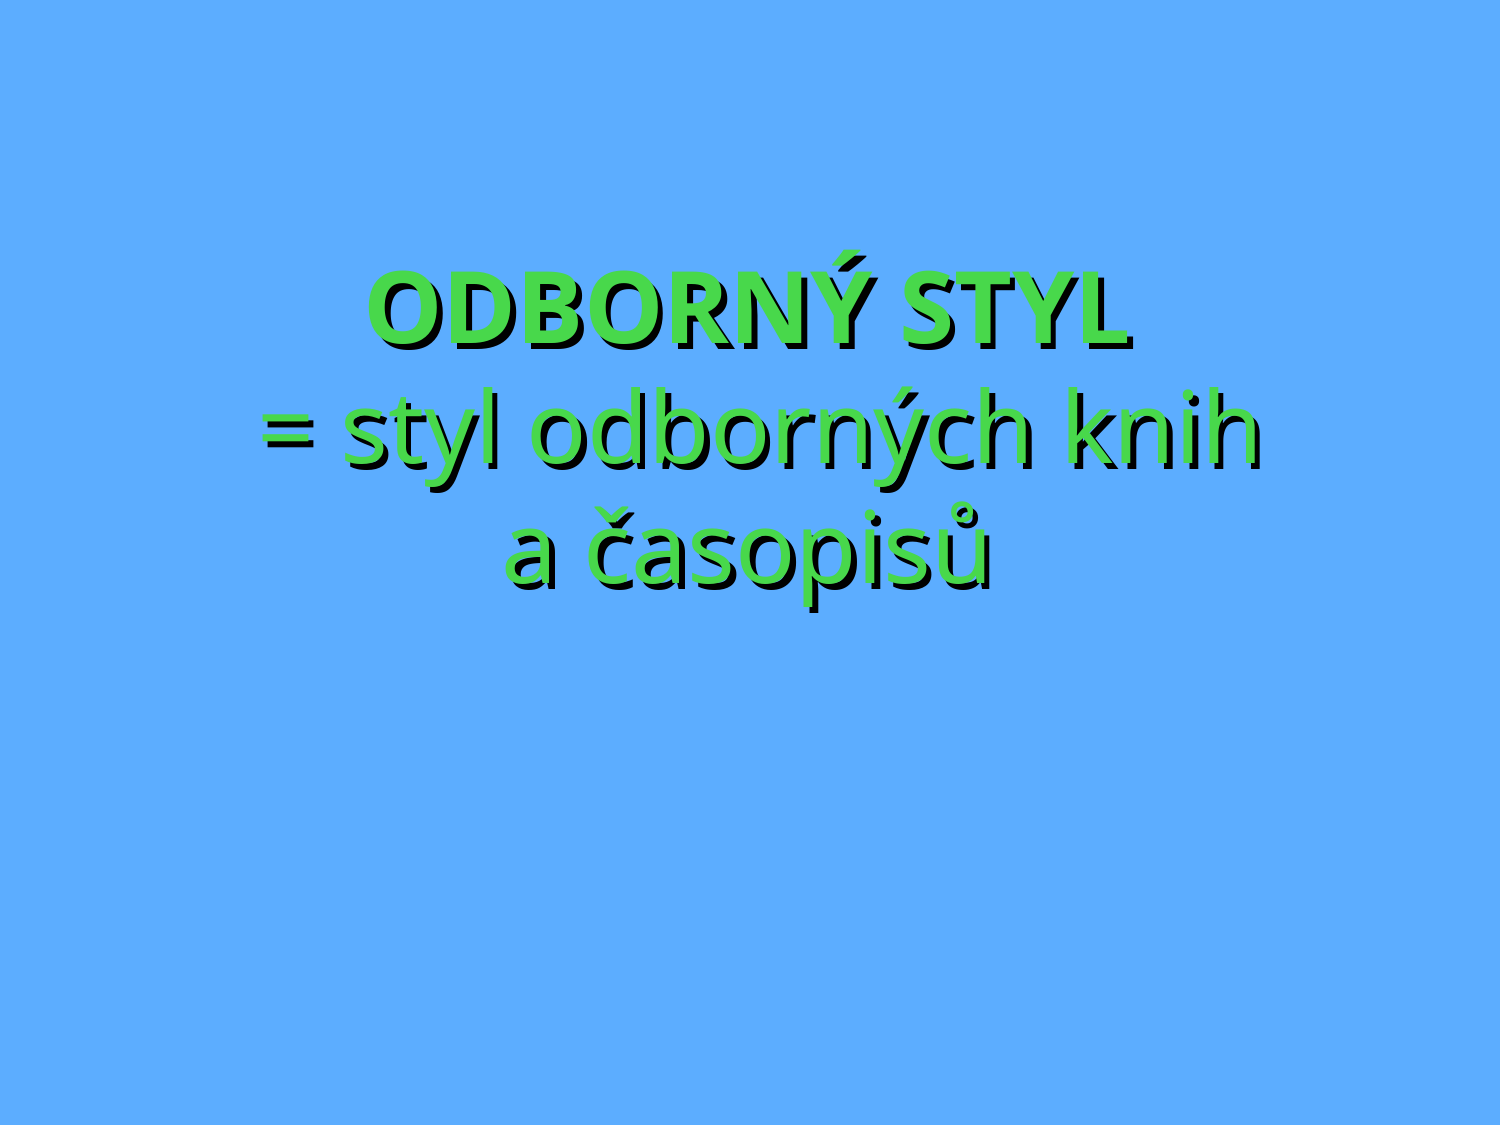

# ODBORNÝ STYL = styl odborných knih a časopisů